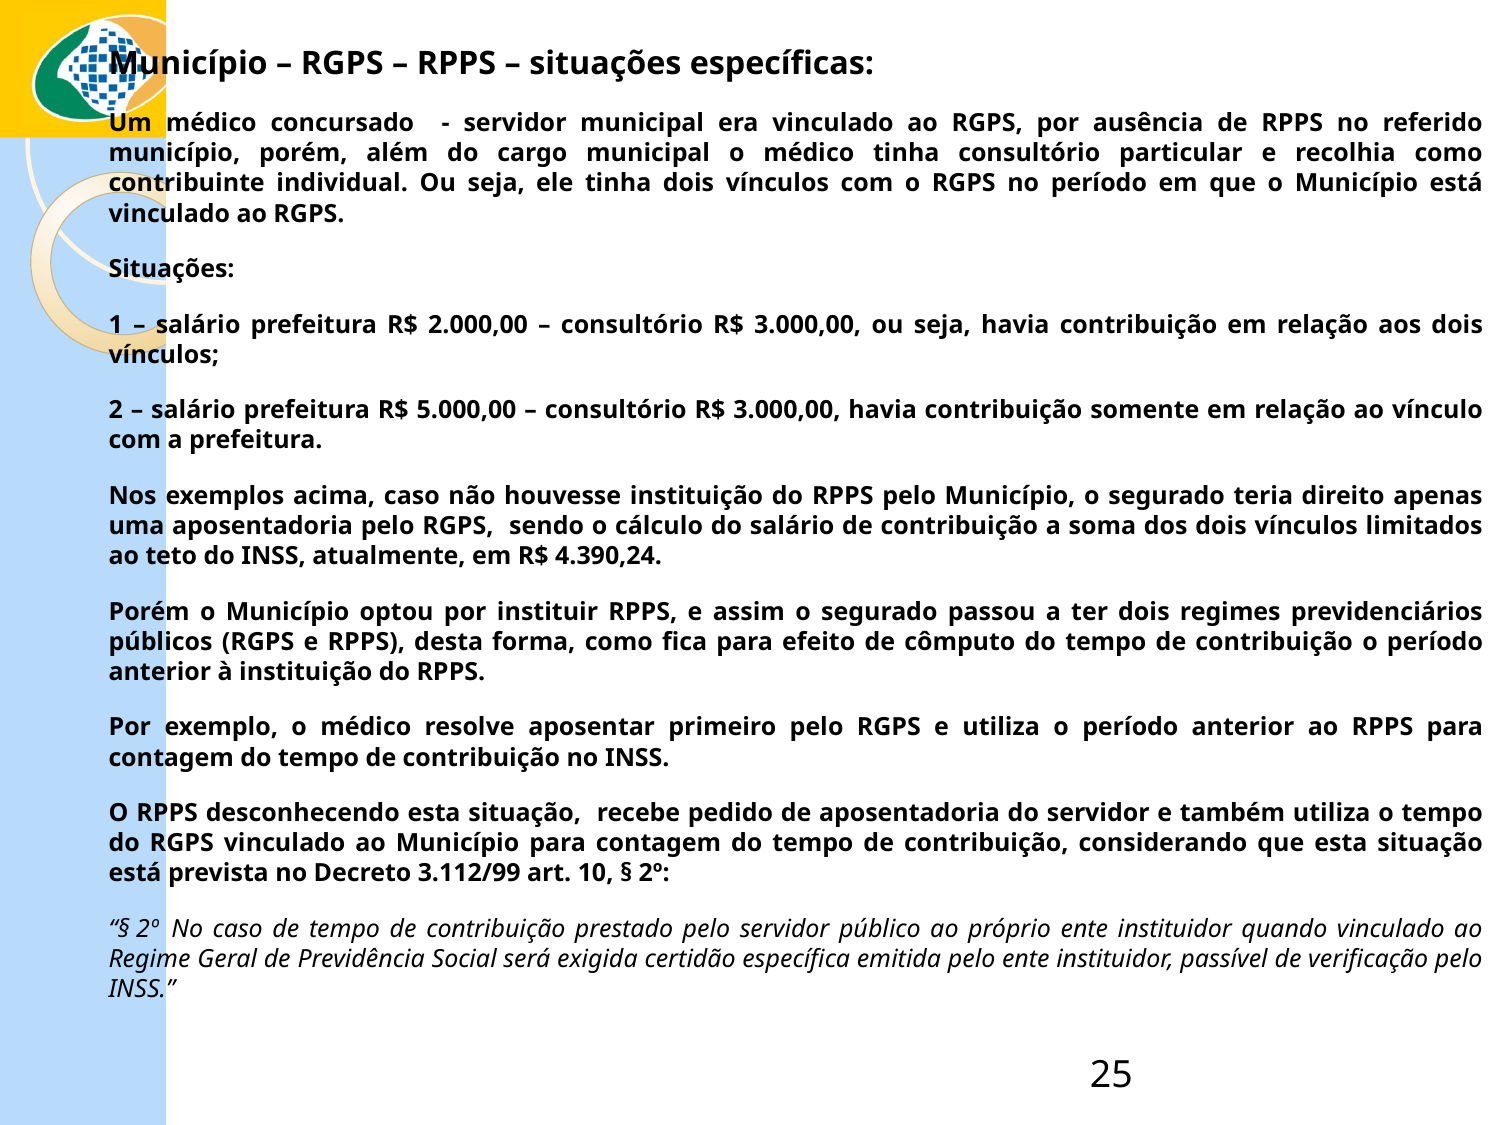

#
Município – RGPS – RPPS – situações específicas:
Um médico concursado - servidor municipal era vinculado ao RGPS, por ausência de RPPS no referido município, porém, além do cargo municipal o médico tinha consultório particular e recolhia como contribuinte individual. Ou seja, ele tinha dois vínculos com o RGPS no período em que o Município está vinculado ao RGPS.
Situações:
1 – salário prefeitura R$ 2.000,00 – consultório R$ 3.000,00, ou seja, havia contribuição em relação aos dois vínculos;
2 – salário prefeitura R$ 5.000,00 – consultório R$ 3.000,00, havia contribuição somente em relação ao vínculo com a prefeitura.
Nos exemplos acima, caso não houvesse instituição do RPPS pelo Município, o segurado teria direito apenas uma aposentadoria pelo RGPS, sendo o cálculo do salário de contribuição a soma dos dois vínculos limitados ao teto do INSS, atualmente, em R$ 4.390,24.
Porém o Município optou por instituir RPPS, e assim o segurado passou a ter dois regimes previdenciários públicos (RGPS e RPPS), desta forma, como fica para efeito de cômputo do tempo de contribuição o período anterior à instituição do RPPS.
Por exemplo, o médico resolve aposentar primeiro pelo RGPS e utiliza o período anterior ao RPPS para contagem do tempo de contribuição no INSS.
O RPPS desconhecendo esta situação, recebe pedido de aposentadoria do servidor e também utiliza o tempo do RGPS vinculado ao Município para contagem do tempo de contribuição, considerando que esta situação está prevista no Decreto 3.112/99 art. 10, § 2º:
“§ 2º  No caso de tempo de contribuição prestado pelo servidor público ao próprio ente instituidor quando vinculado ao Regime Geral de Previdência Social será exigida certidão específica emitida pelo ente instituidor, passível de verificação pelo INSS.”